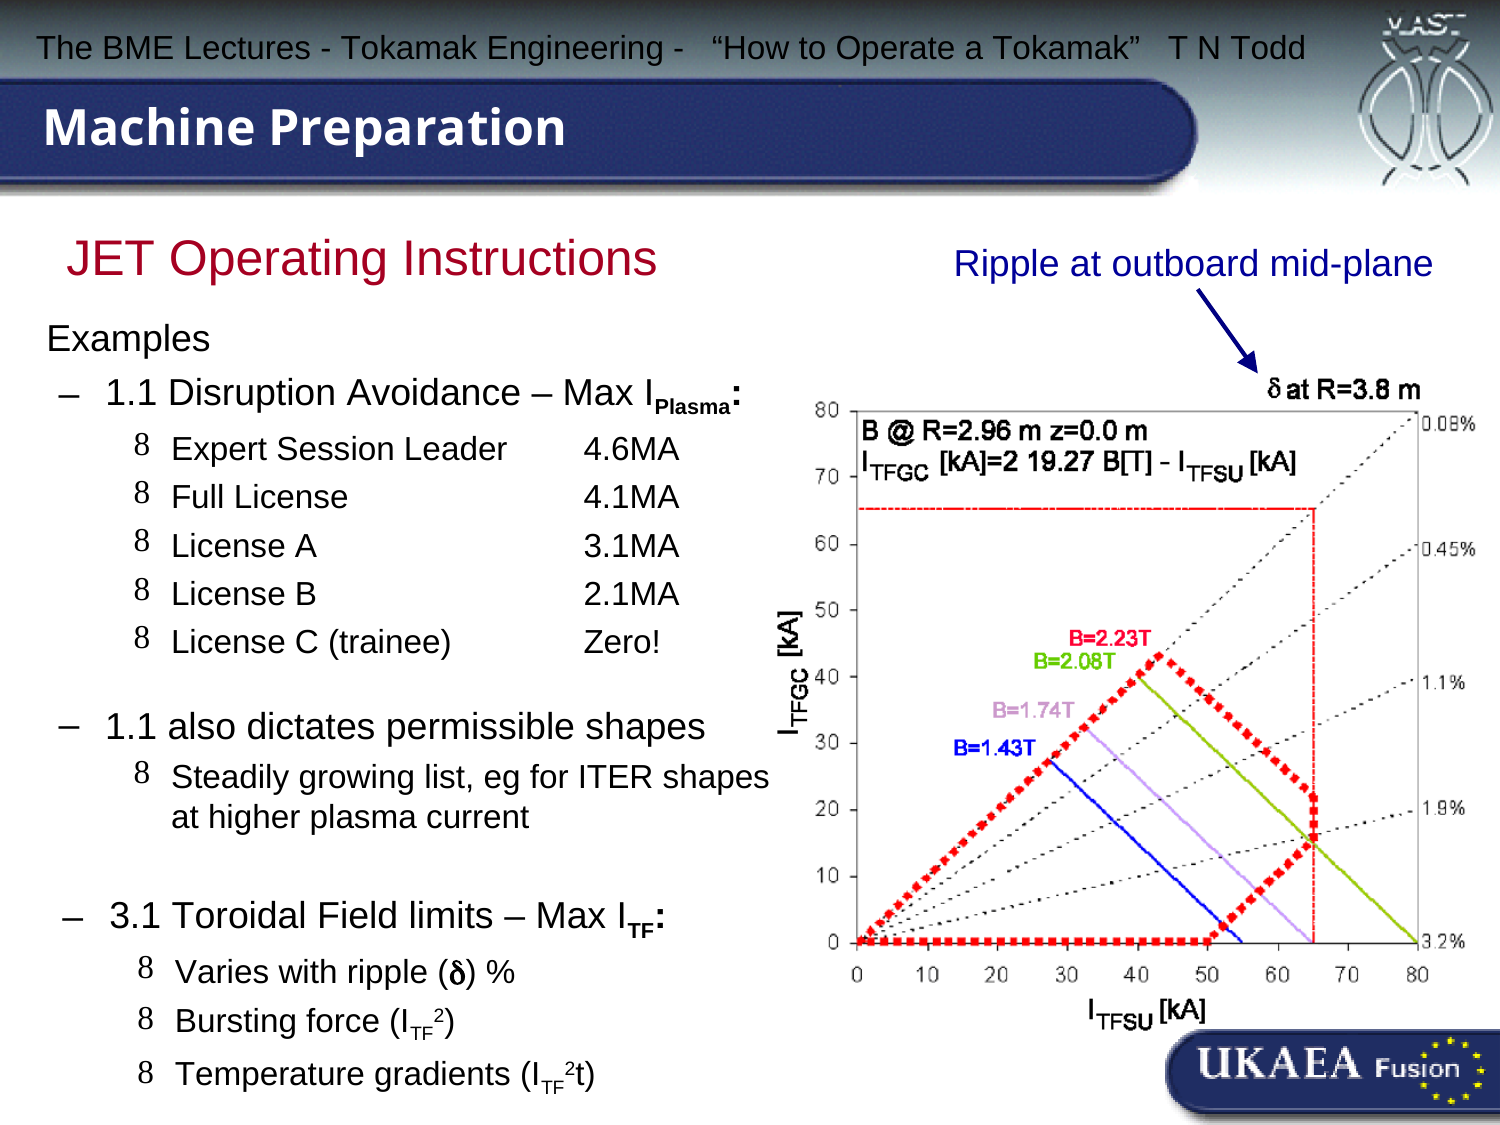

Machine Preparation
The BME Lectures - Tokamak Engineering - “How to Operate a Tokamak” T N Todd
# JET Operating Instructions
Ripple at outboard mid-plane
 Examples
1.1 Disruption Avoidance – Max IPlasma:
Expert Session Leader	4.6MA
Full License 		4.1MA
License A		3.1MA
License B		2.1MA
License C (trainee)	Zero!
1.1 also dictates permissible shapes
Steadily growing list, eg for ITER shapes at higher plasma current
3.1 Toroidal Field limits – Max ITF:
Varies with ripple () %
Bursting force (ITF2)
Temperature gradients (ITF2t)